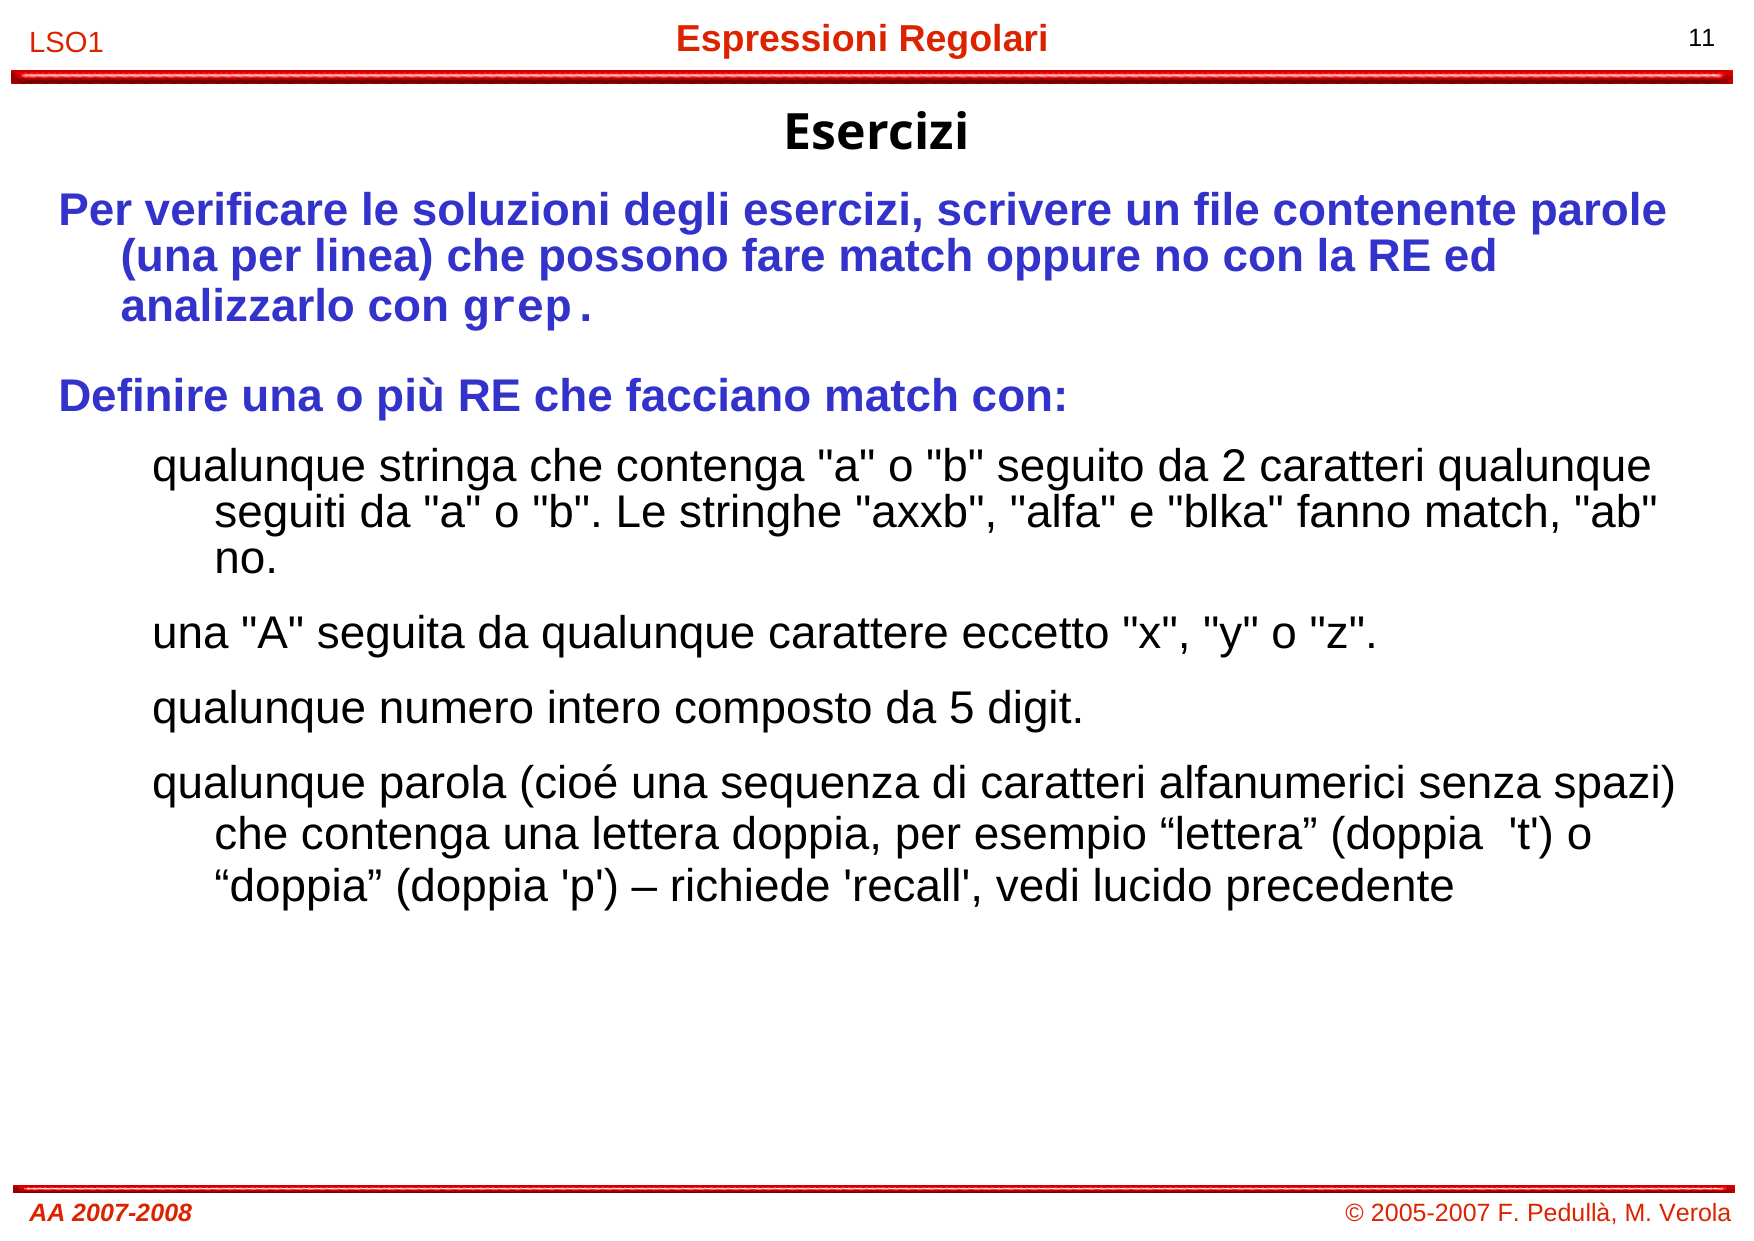

# Esercizi
Per verificare le soluzioni degli esercizi, scrivere un file contenente parole (una per linea) che possono fare match oppure no con la RE ed analizzarlo con grep.
Definire una o più RE che facciano match con:
qualunque stringa che contenga "a" o "b" seguito da 2 caratteri qualunque seguiti da "a" o "b". Le stringhe "axxb", "alfa" e "blka" fanno match, "ab" no.
una "A" seguita da qualunque carattere eccetto "x", "y" o "z".
qualunque numero intero composto da 5 digit.
qualunque parola (cioé una sequenza di caratteri alfanumerici senza spazi) che contenga una lettera doppia, per esempio “lettera” (doppia 't') o “doppia” (doppia 'p') – richiede 'recall', vedi lucido precedente